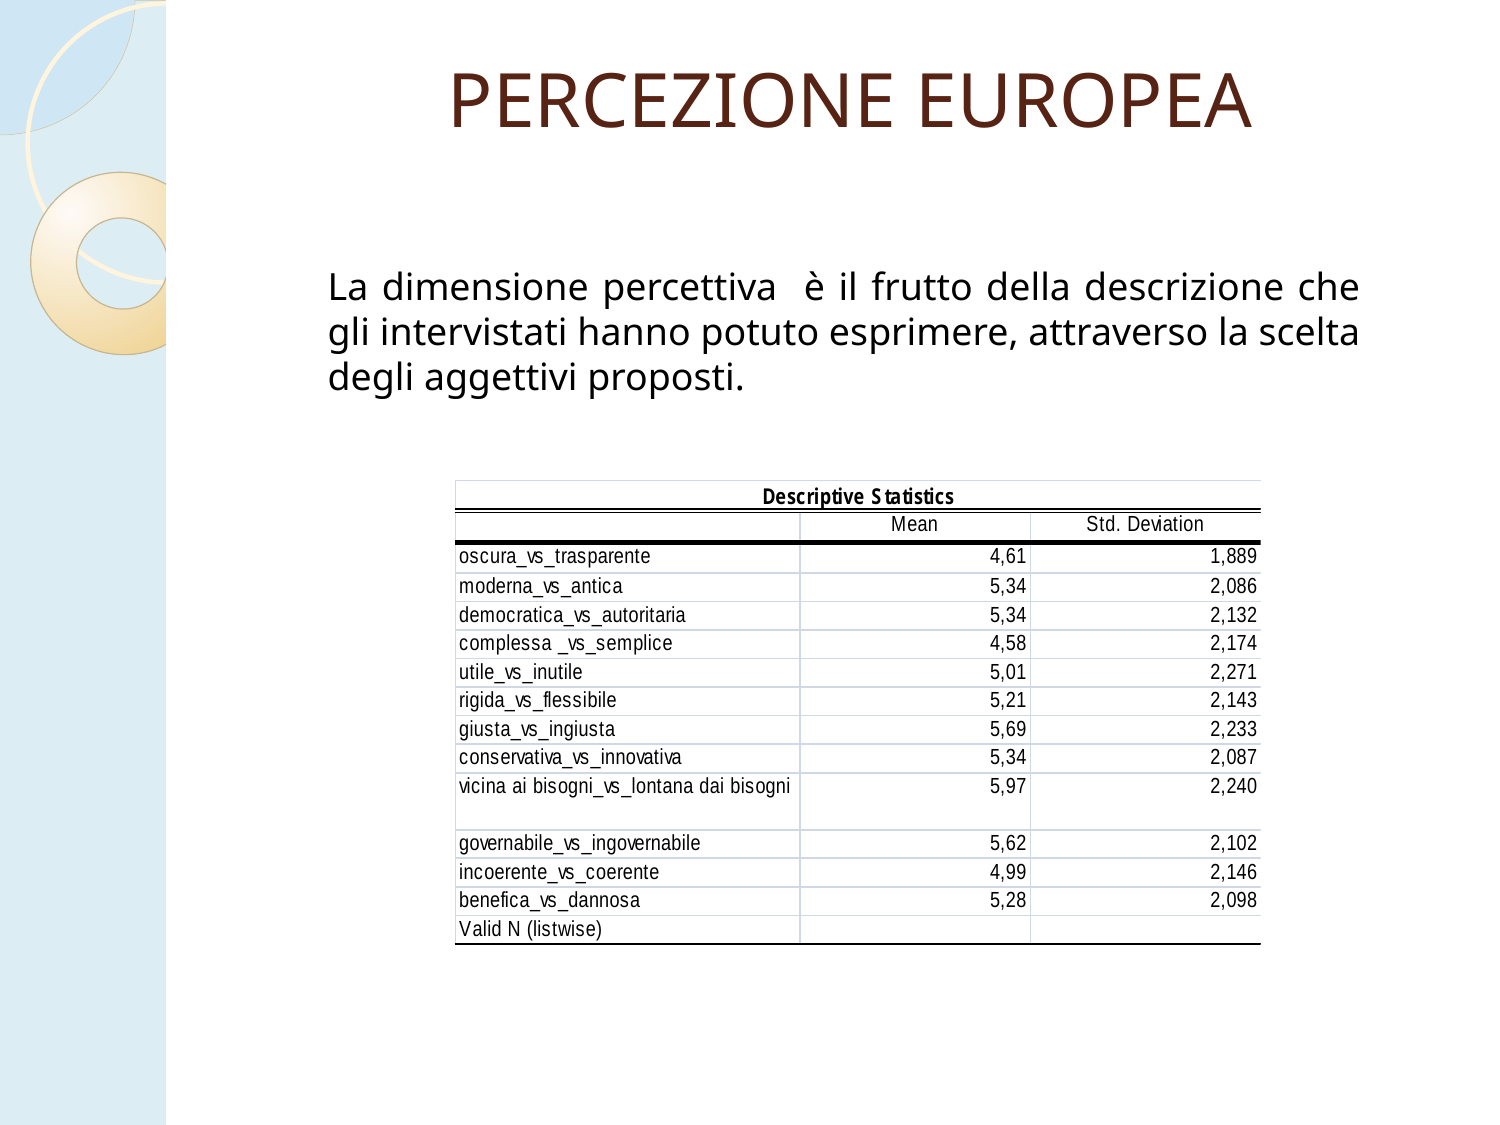

# PERCEZIONE EUROPEA
La dimensione percettiva è il frutto della descrizione che gli intervistati hanno potuto esprimere, attraverso la scelta degli aggettivi proposti.